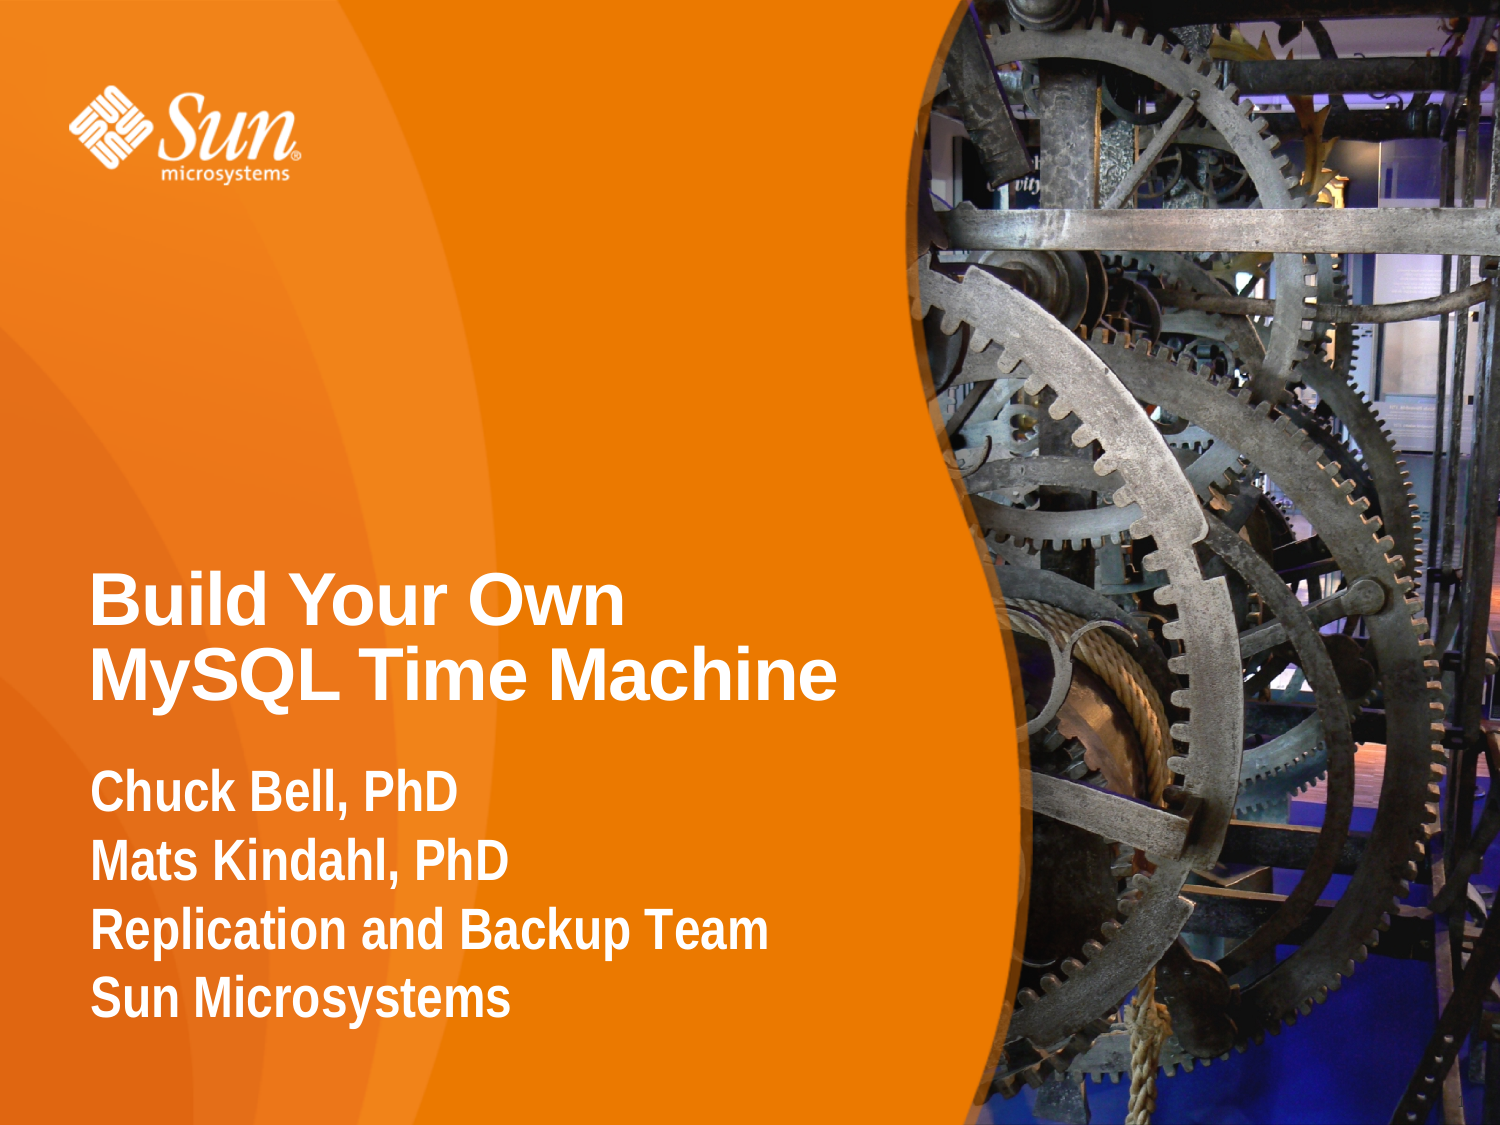

# Build Your Own MySQL Time Machine
Chuck Bell, PhD
Mats Kindahl, PhD
Replication and Backup Team
Sun Microsystems